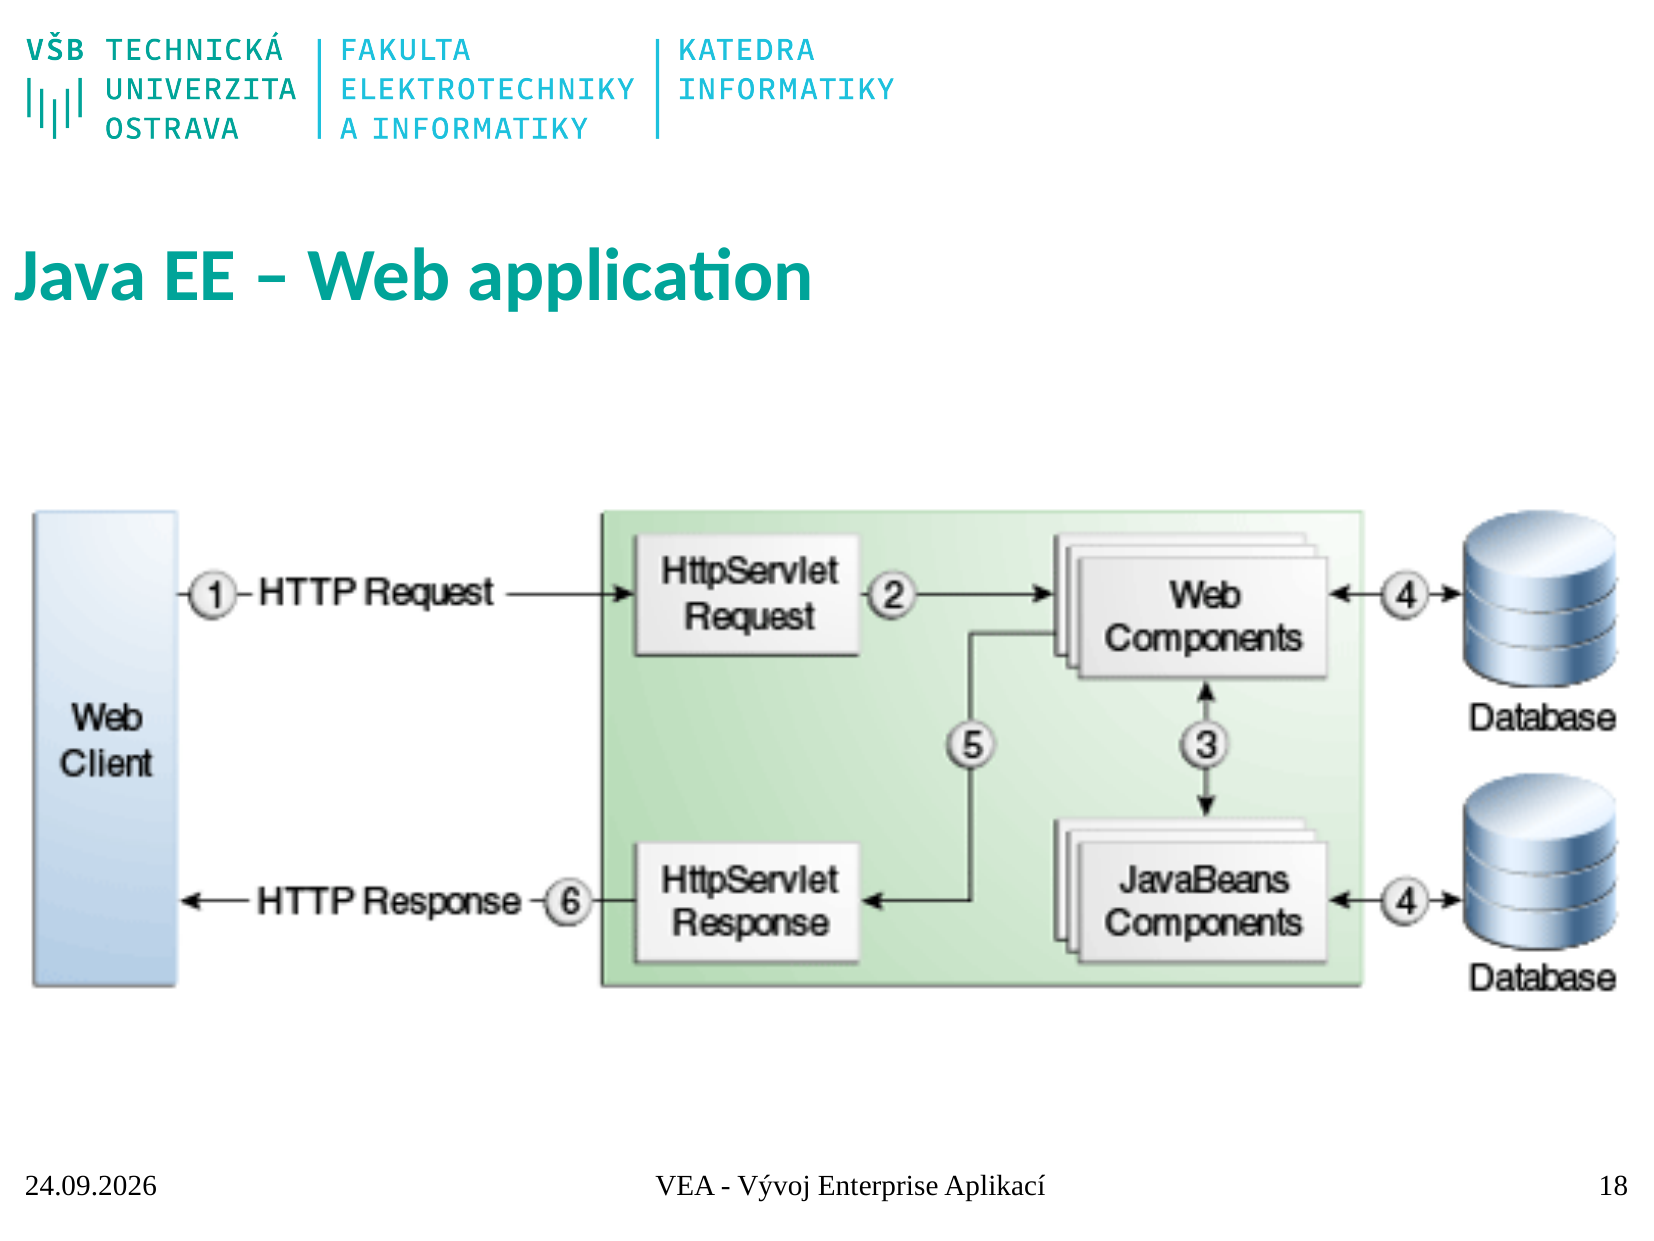

# Java EE – Web application
VEA - Vývoj Enterprise Aplikací
18